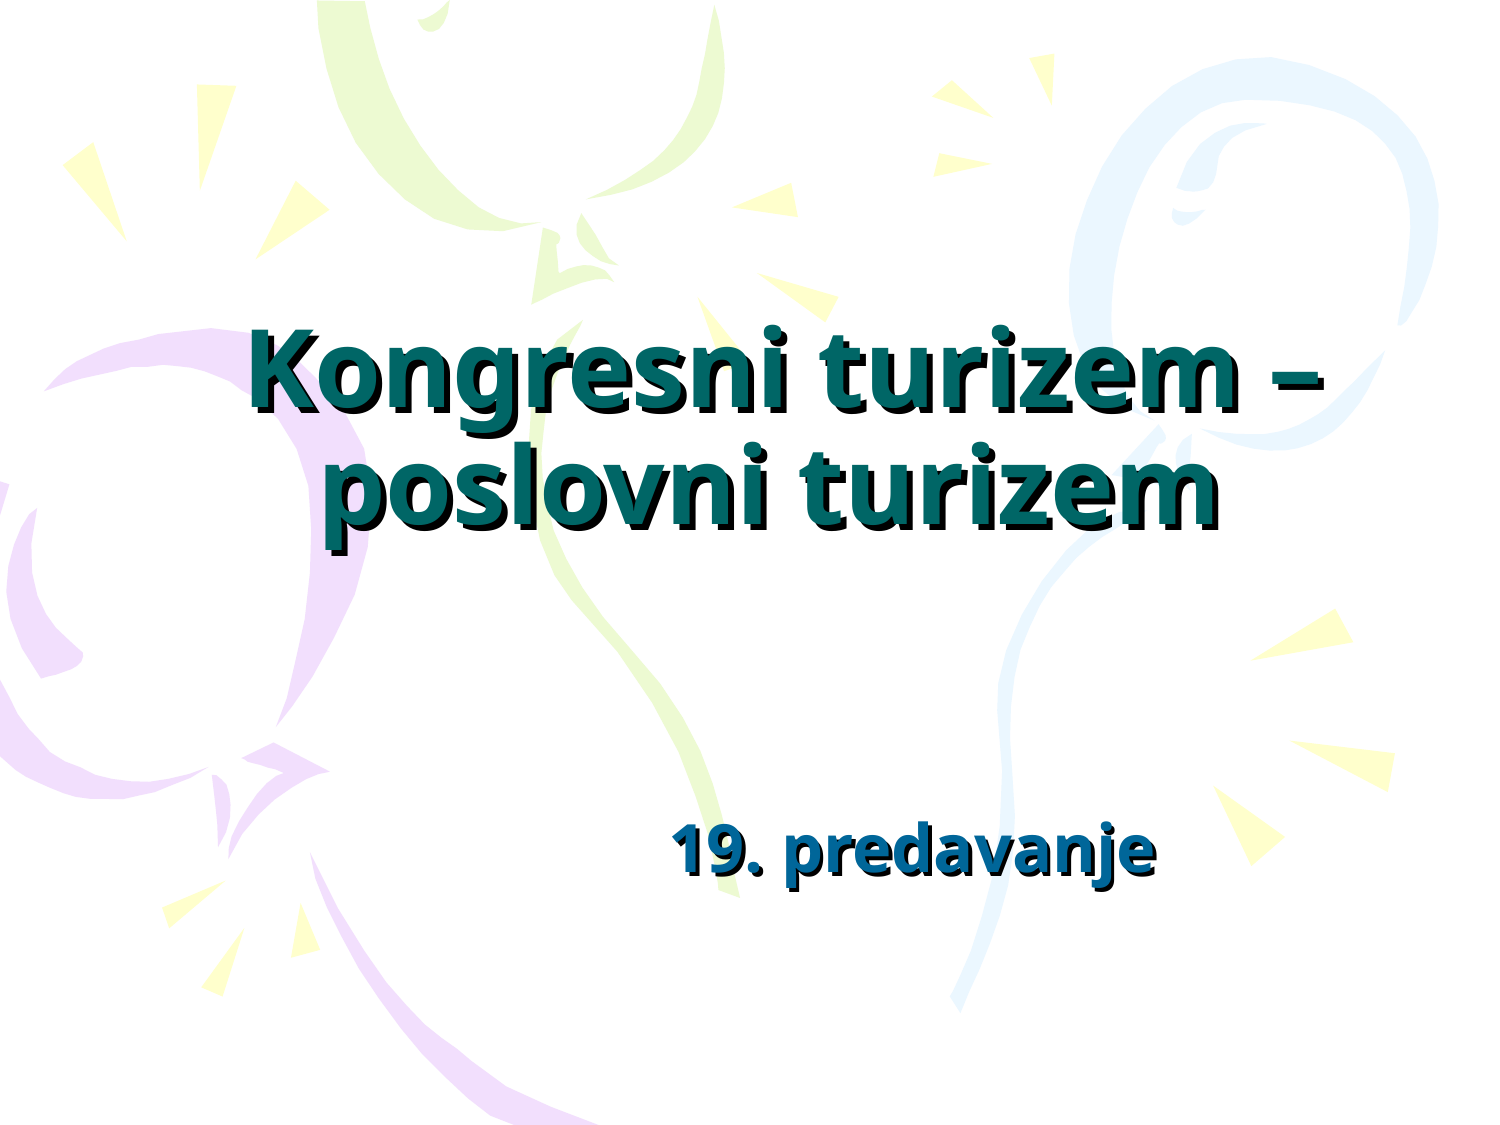

# Kongresni turizem – poslovni turizem
19. predavanje